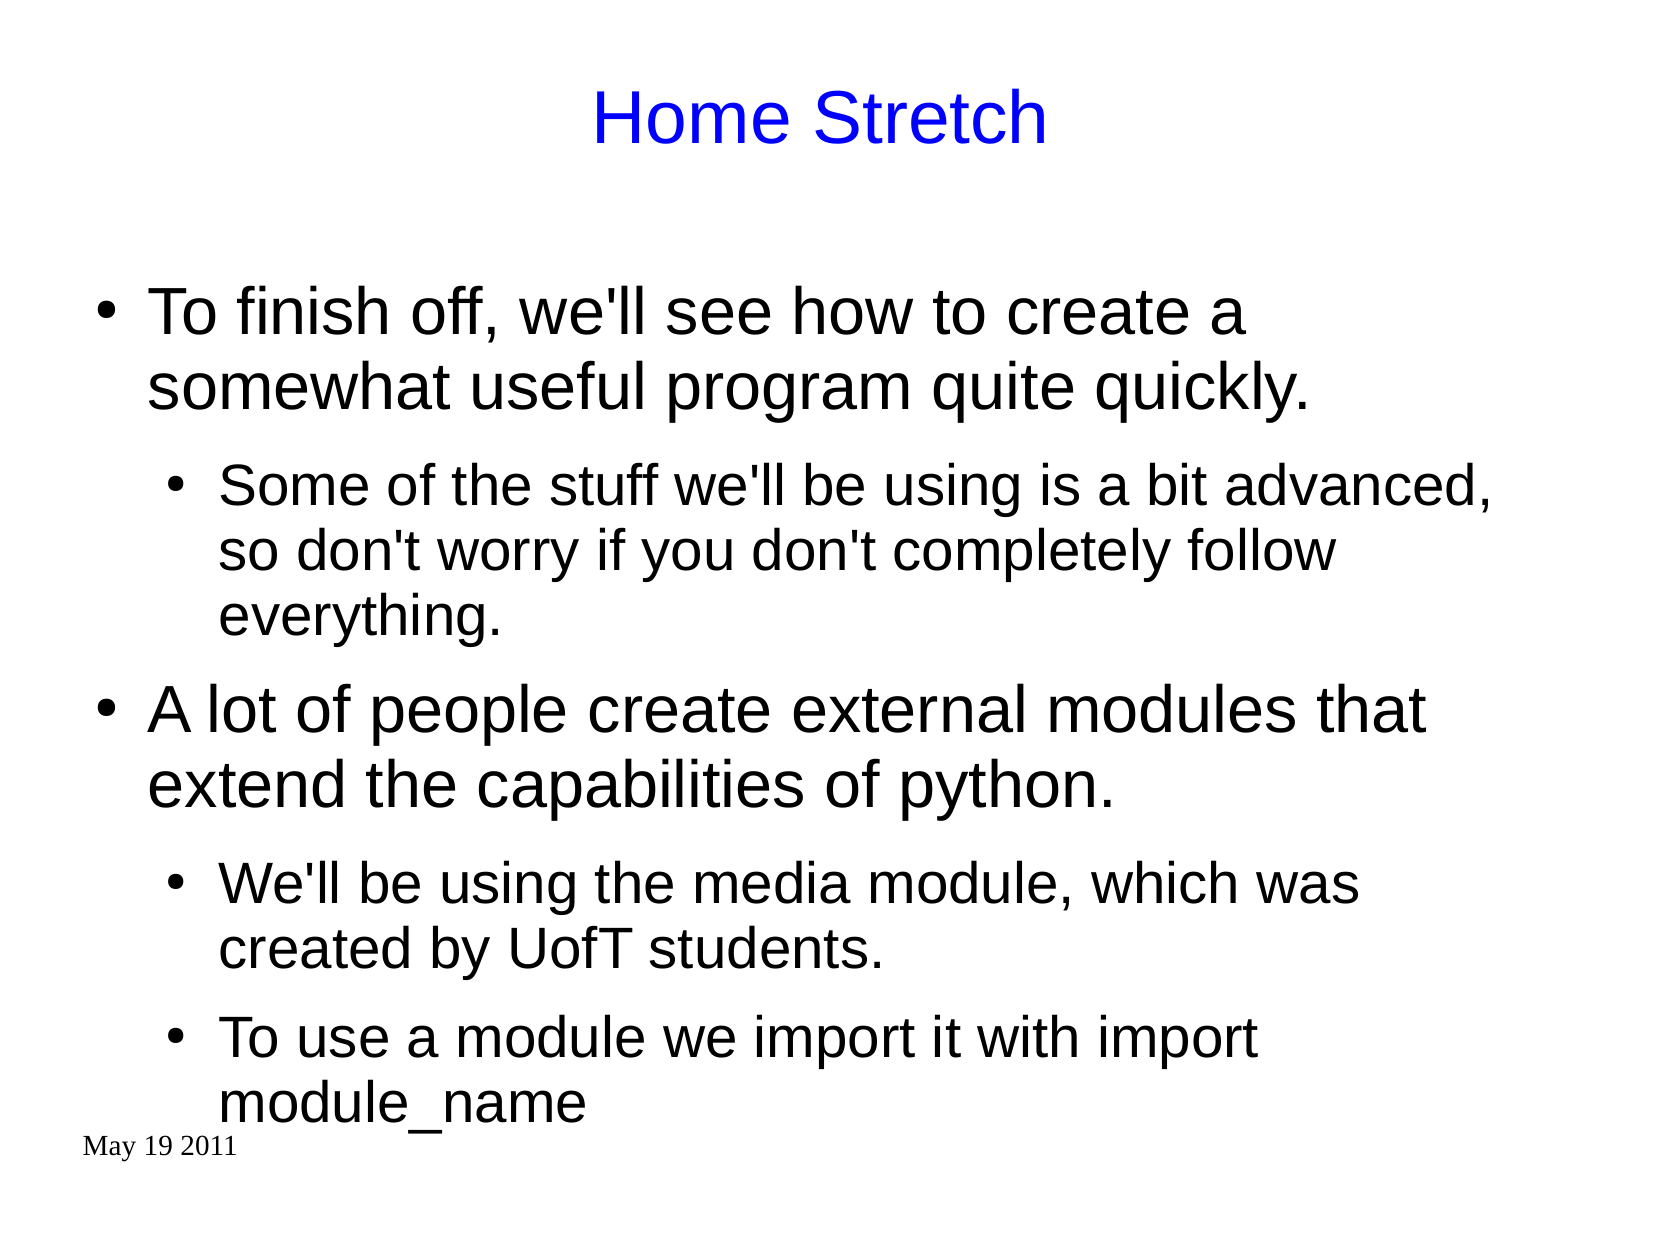

# Home Stretch
To finish off, we'll see how to create a somewhat useful program quite quickly.
Some of the stuff we'll be using is a bit advanced, so don't worry if you don't completely follow everything.
A lot of people create external modules that extend the capabilities of python.
We'll be using the media module, which was created by UofT students.
To use a module we import it with import module_name
May 19 2011